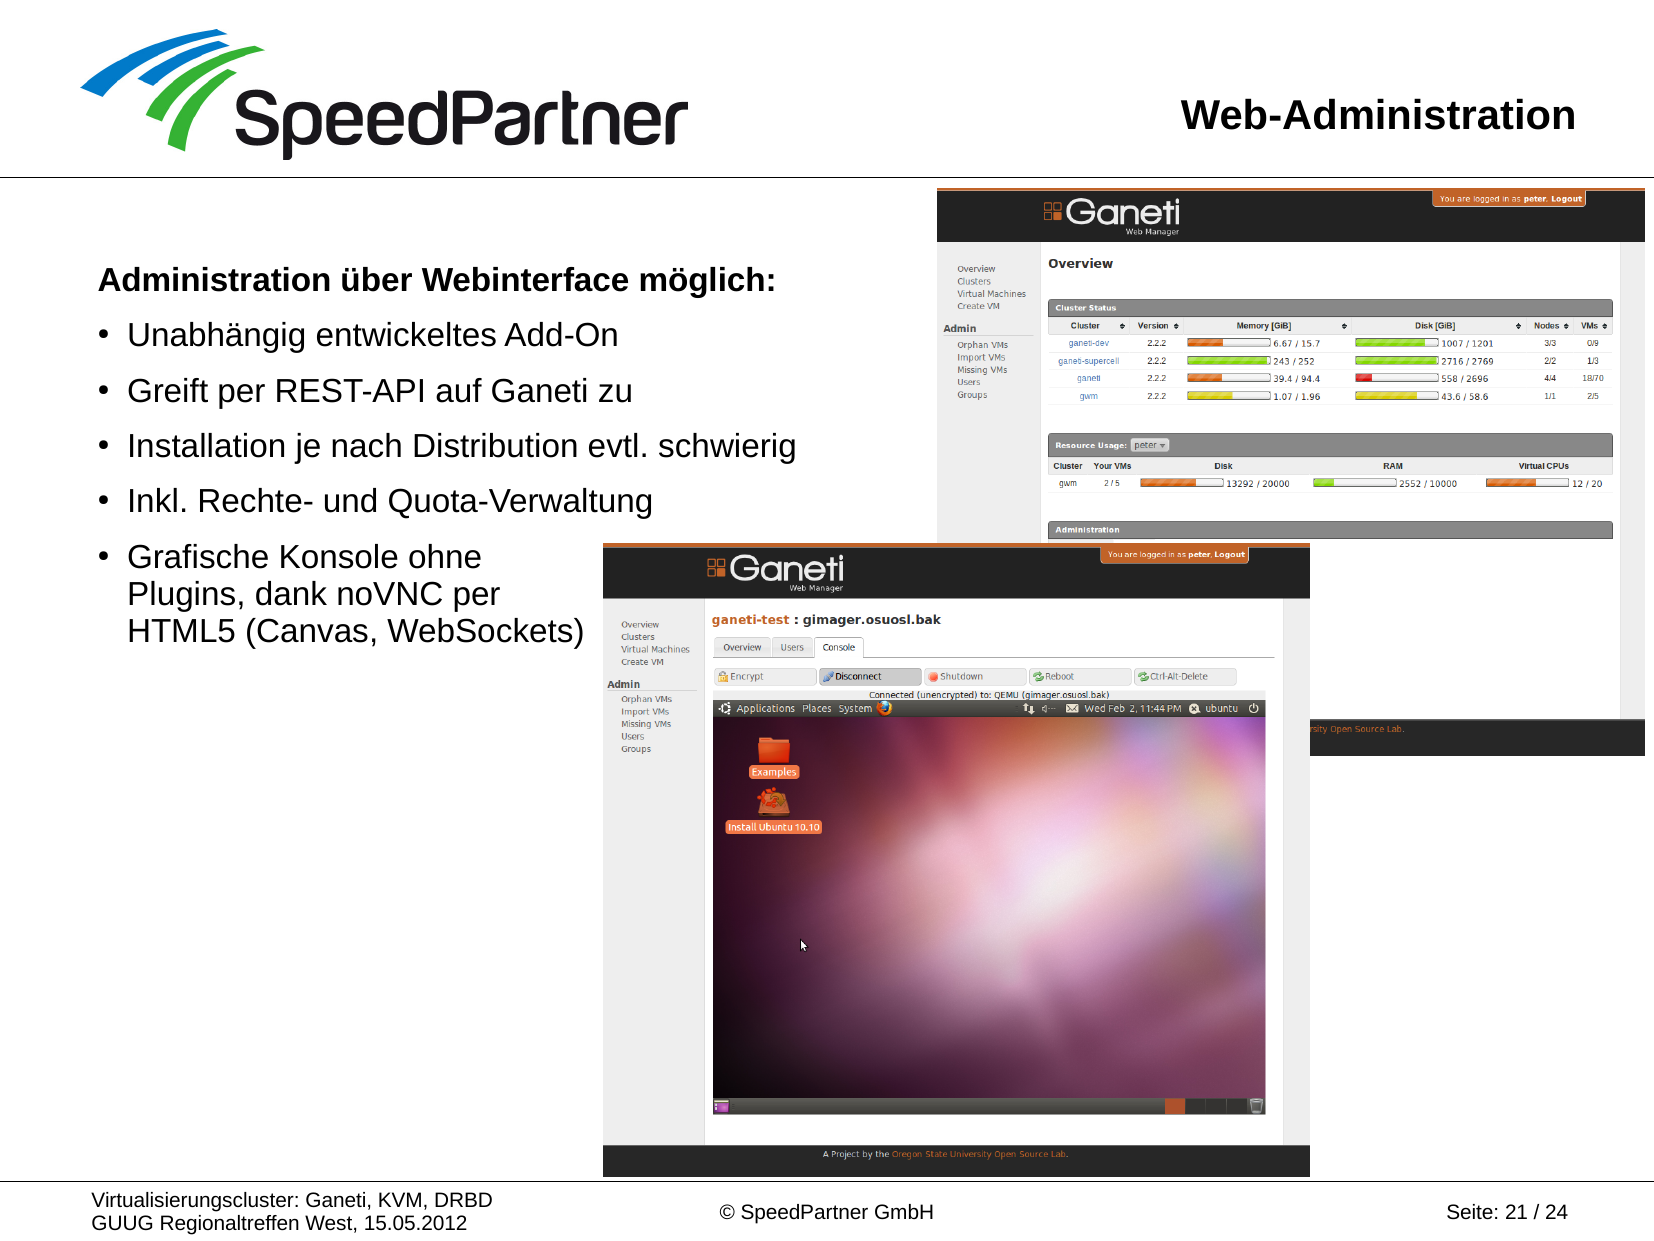

# Web-Administration
Administration über Webinterface möglich:
Unabhängig entwickeltes Add-On
Greift per REST-API auf Ganeti zu
Installation je nach Distribution evtl. schwierig
Inkl. Rechte- und Quota-Verwaltung
Grafische Konsole ohne
Plugins, dank noVNC per
HTML5 (Canvas, WebSockets)